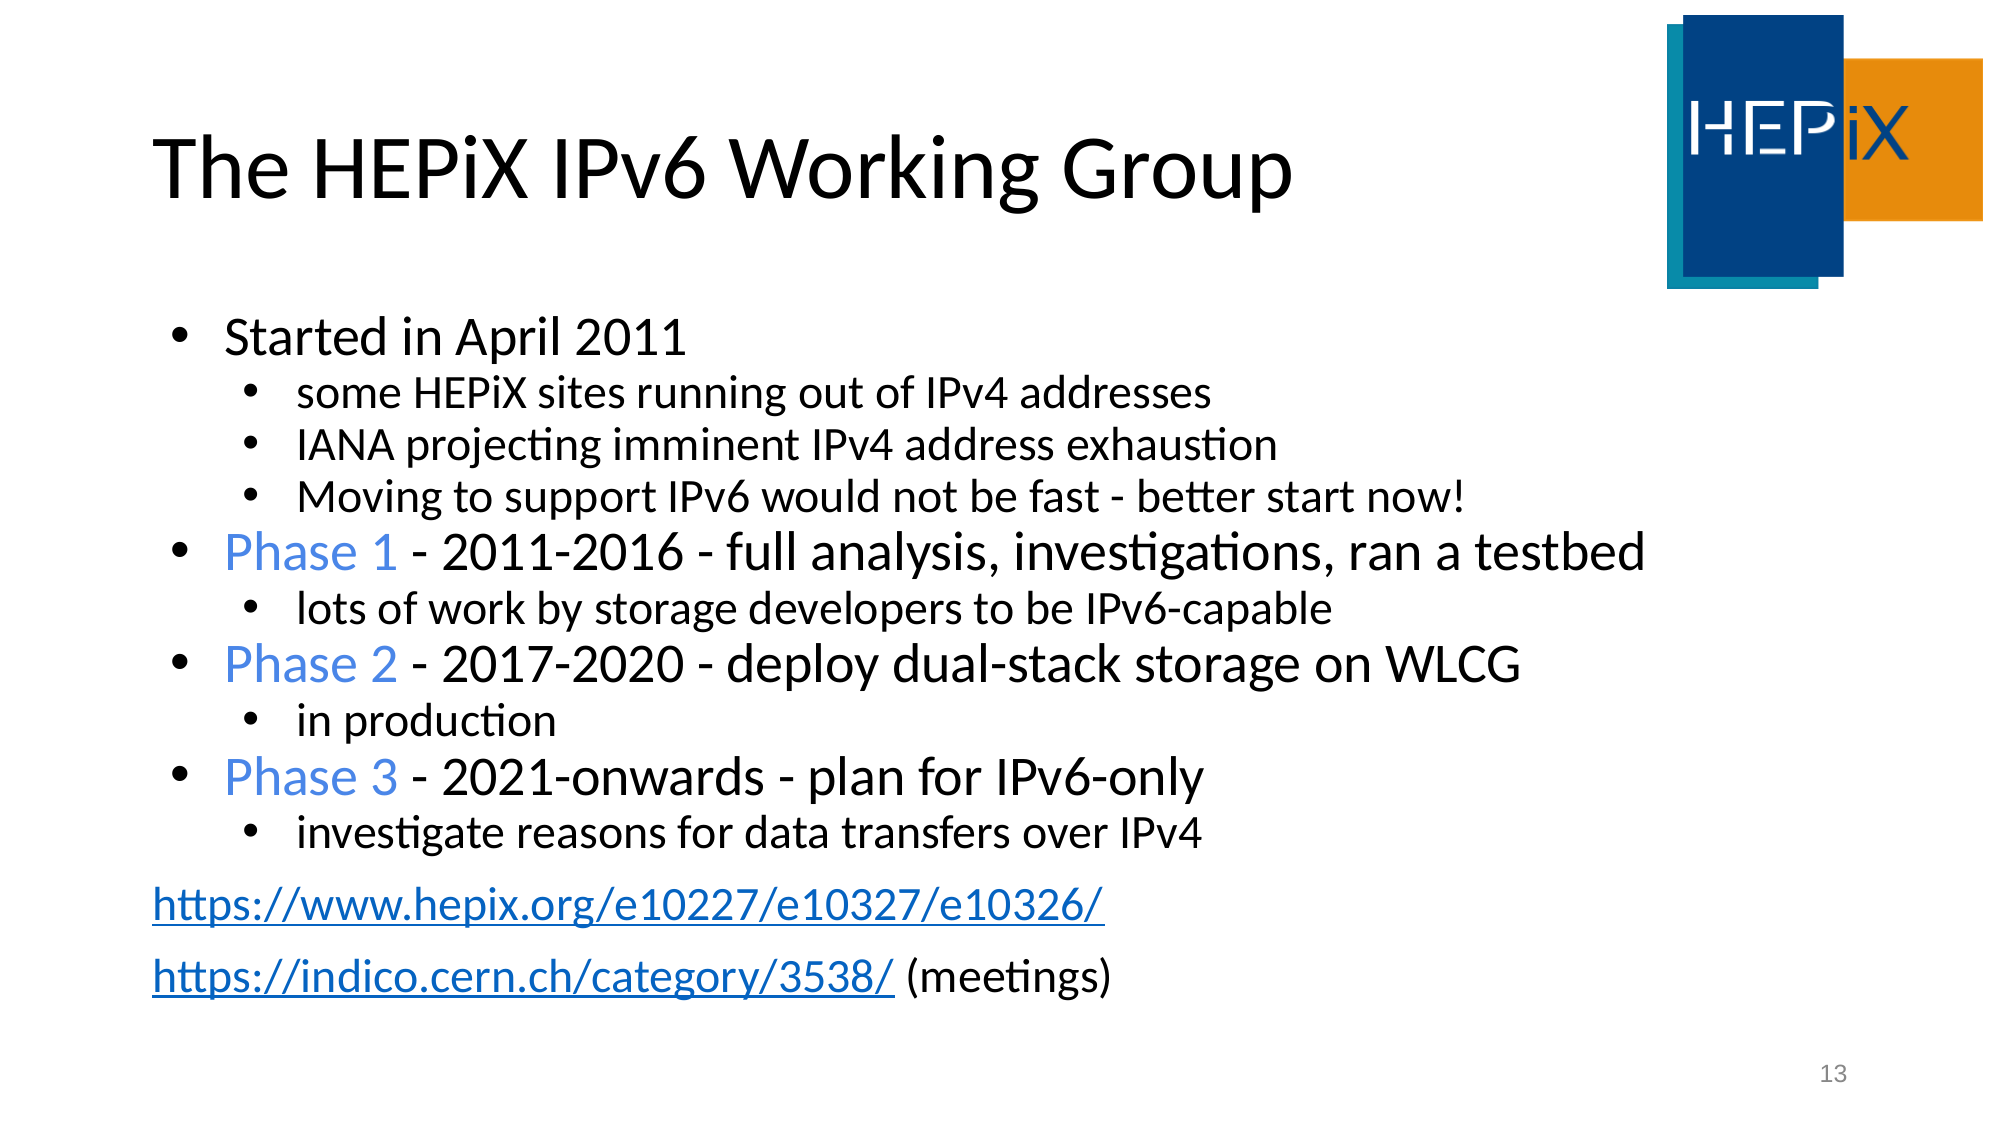

# The HEPiX IPv6 Working Group
Started in April 2011
some HEPiX sites running out of IPv4 addresses
IANA projecting imminent IPv4 address exhaustion
Moving to support IPv6 would not be fast - better start now!
Phase 1 - 2011-2016 - full analysis, investigations, ran a testbed
lots of work by storage developers to be IPv6-capable
Phase 2 - 2017-2020 - deploy dual-stack storage on WLCG
in production
Phase 3 - 2021-onwards - plan for IPv6-only
investigate reasons for data transfers over IPv4
https://www.hepix.org/e10227/e10327/e10326/
https://indico.cern.ch/category/3538/ (meetings)